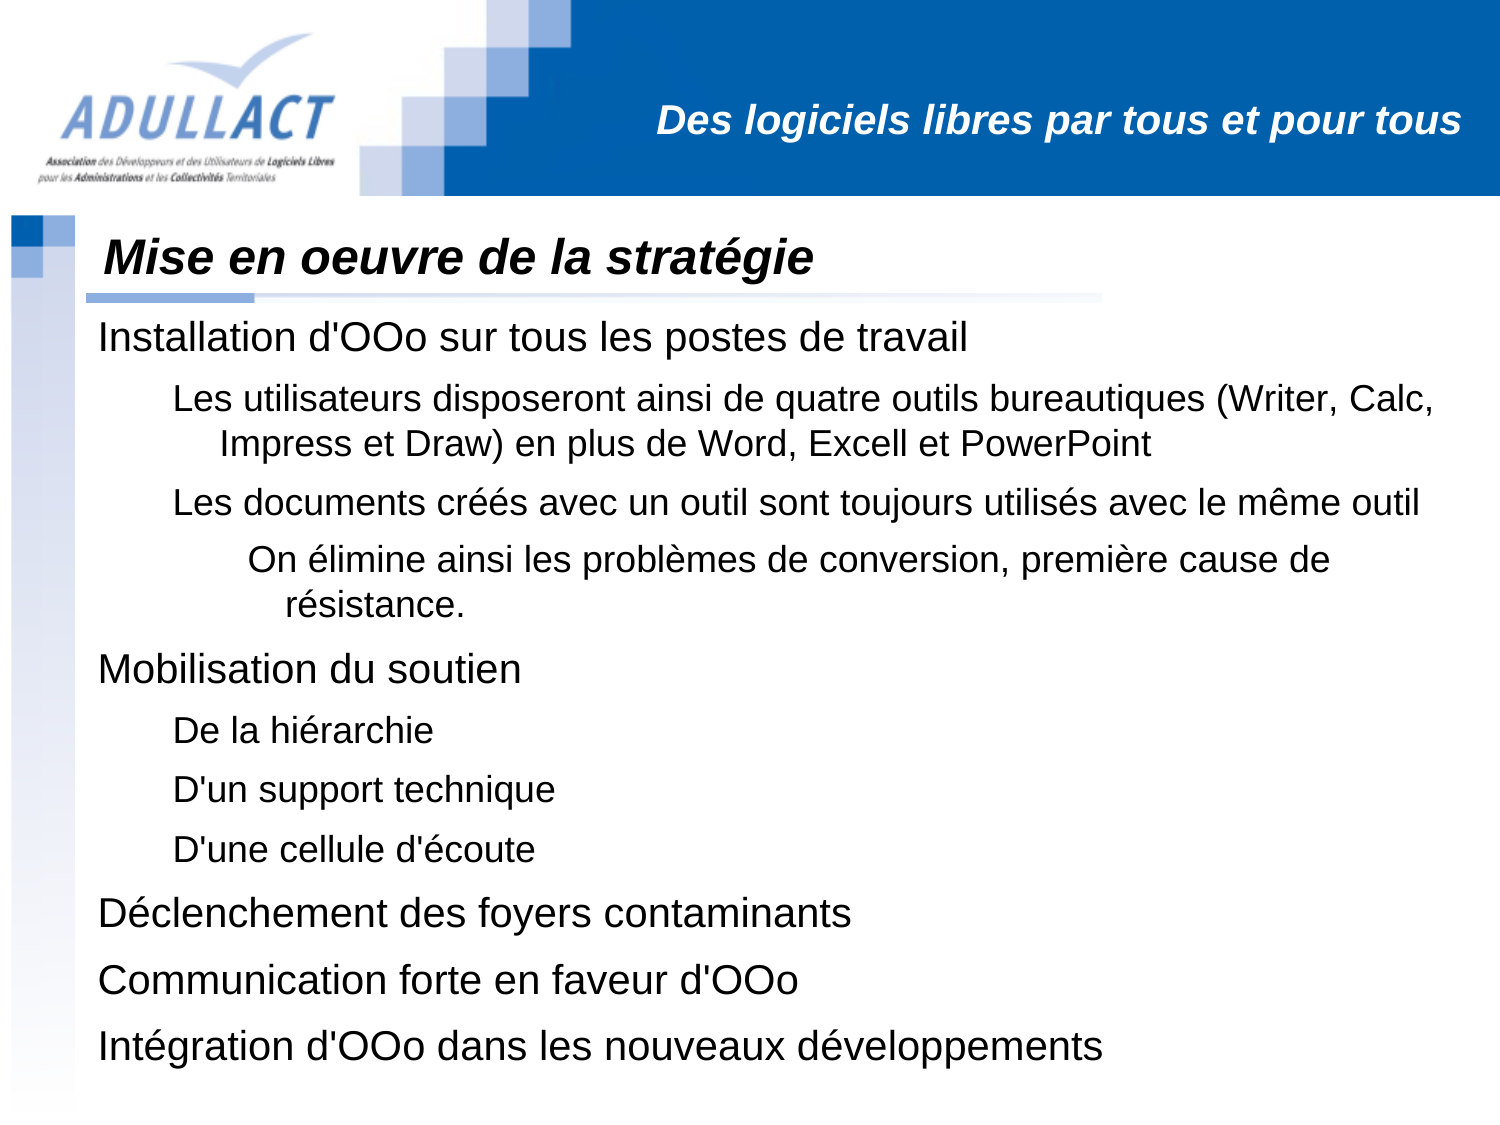

Mise en oeuvre de la stratégie
# Installation d'OOo sur tous les postes de travail
Les utilisateurs disposeront ainsi de quatre outils bureautiques (Writer, Calc, Impress et Draw) en plus de Word, Excell et PowerPoint
Les documents créés avec un outil sont toujours utilisés avec le même outil
On élimine ainsi les problèmes de conversion, première cause de résistance.
Mobilisation du soutien
De la hiérarchie
D'un support technique
D'une cellule d'écoute
Déclenchement des foyers contaminants
Communication forte en faveur d'OOo
Intégration d'OOo dans les nouveaux développements